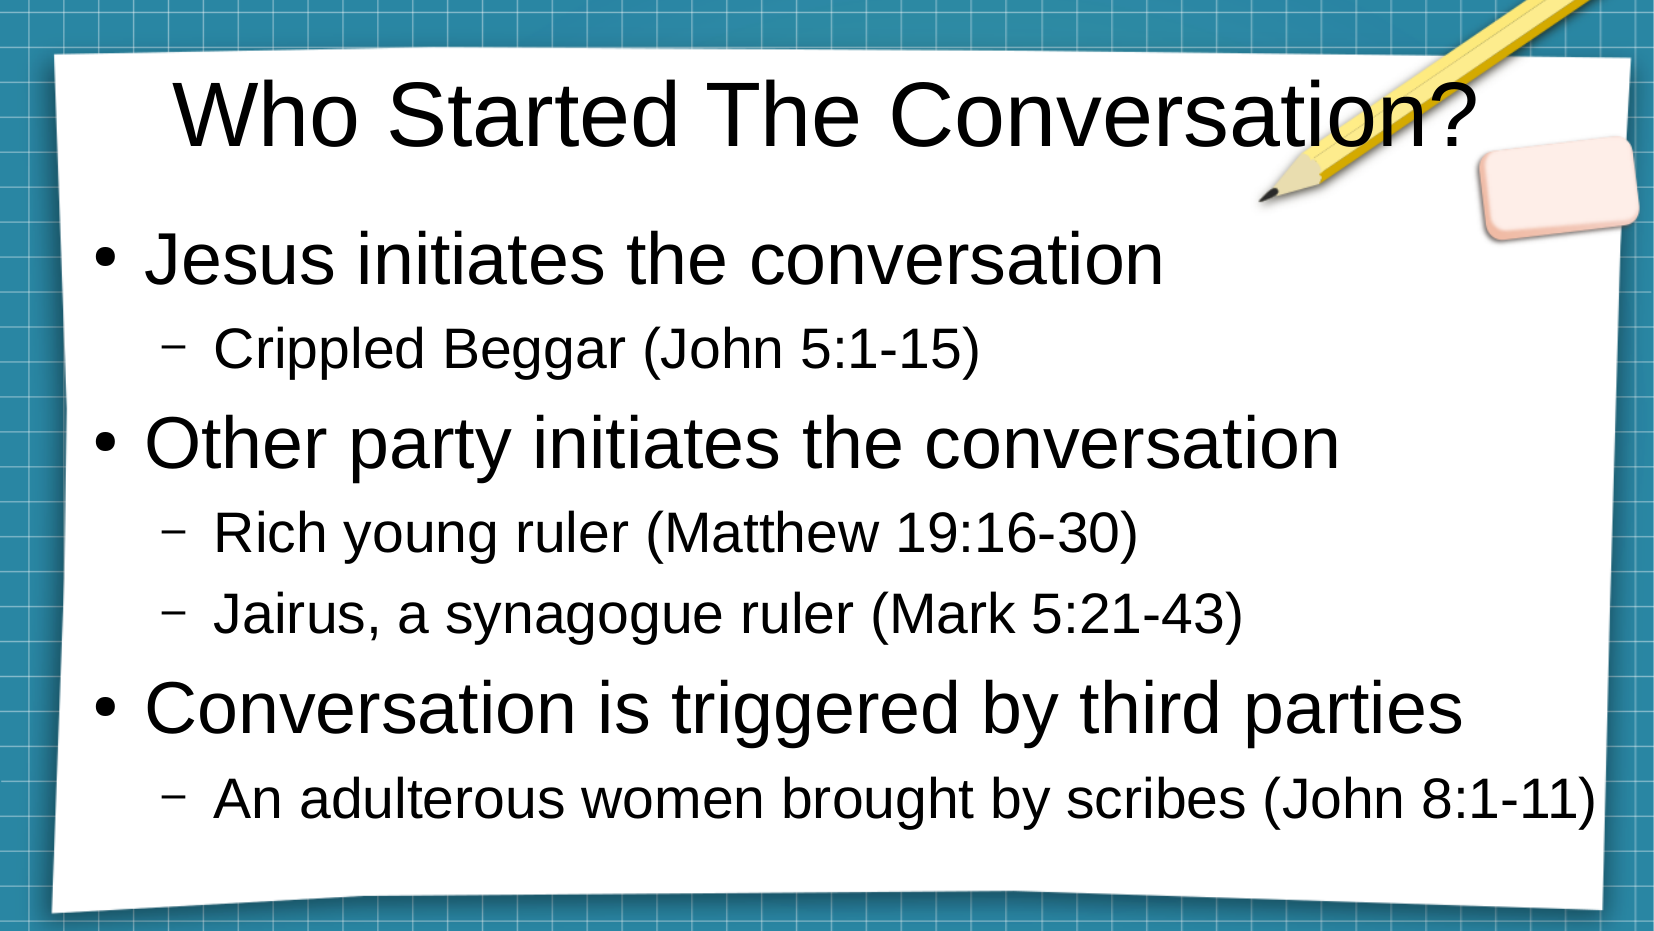

# Who Started The Conversation?
Jesus initiates the conversation
Crippled Beggar (John 5:1-15)
Other party initiates the conversation
Rich young ruler (Matthew 19:16-30)
Jairus, a synagogue ruler (Mark 5:21-43)
Conversation is triggered by third parties
An adulterous women brought by scribes (John 8:1-11)